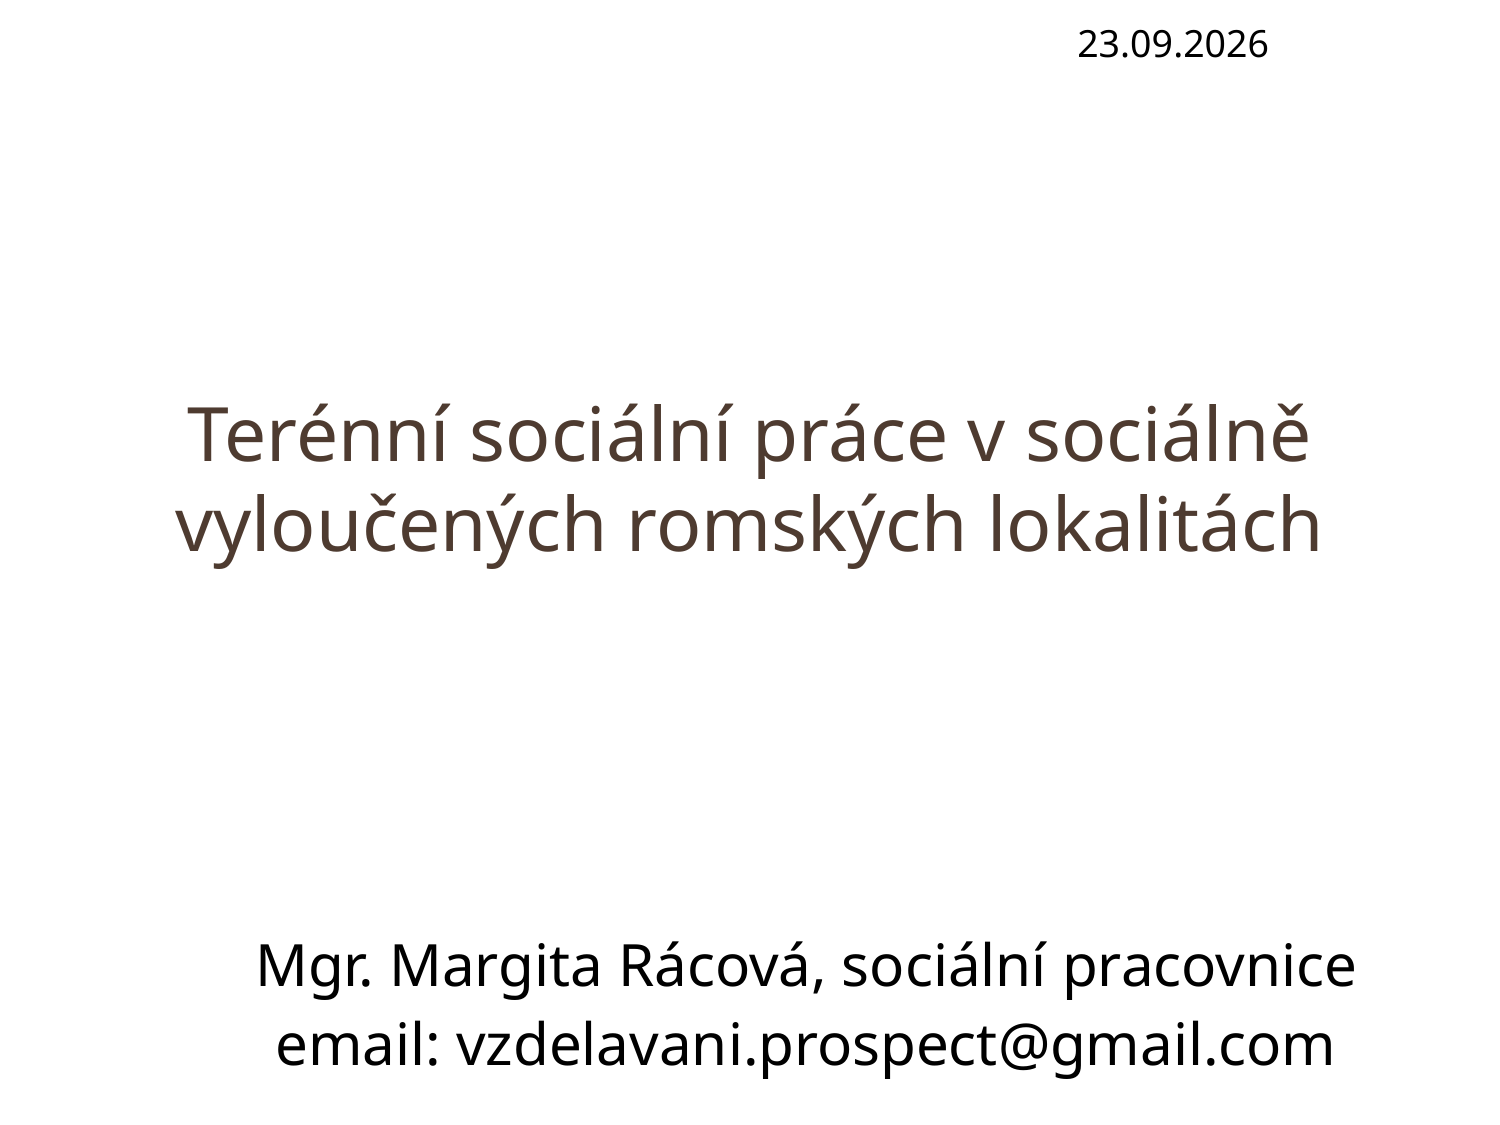

# Terénní sociální práce v sociálně vyloučených romských lokalitách
Mgr. Margita Rácová, sociální pracovnice
email: vzdelavani.prospect@gmail.com